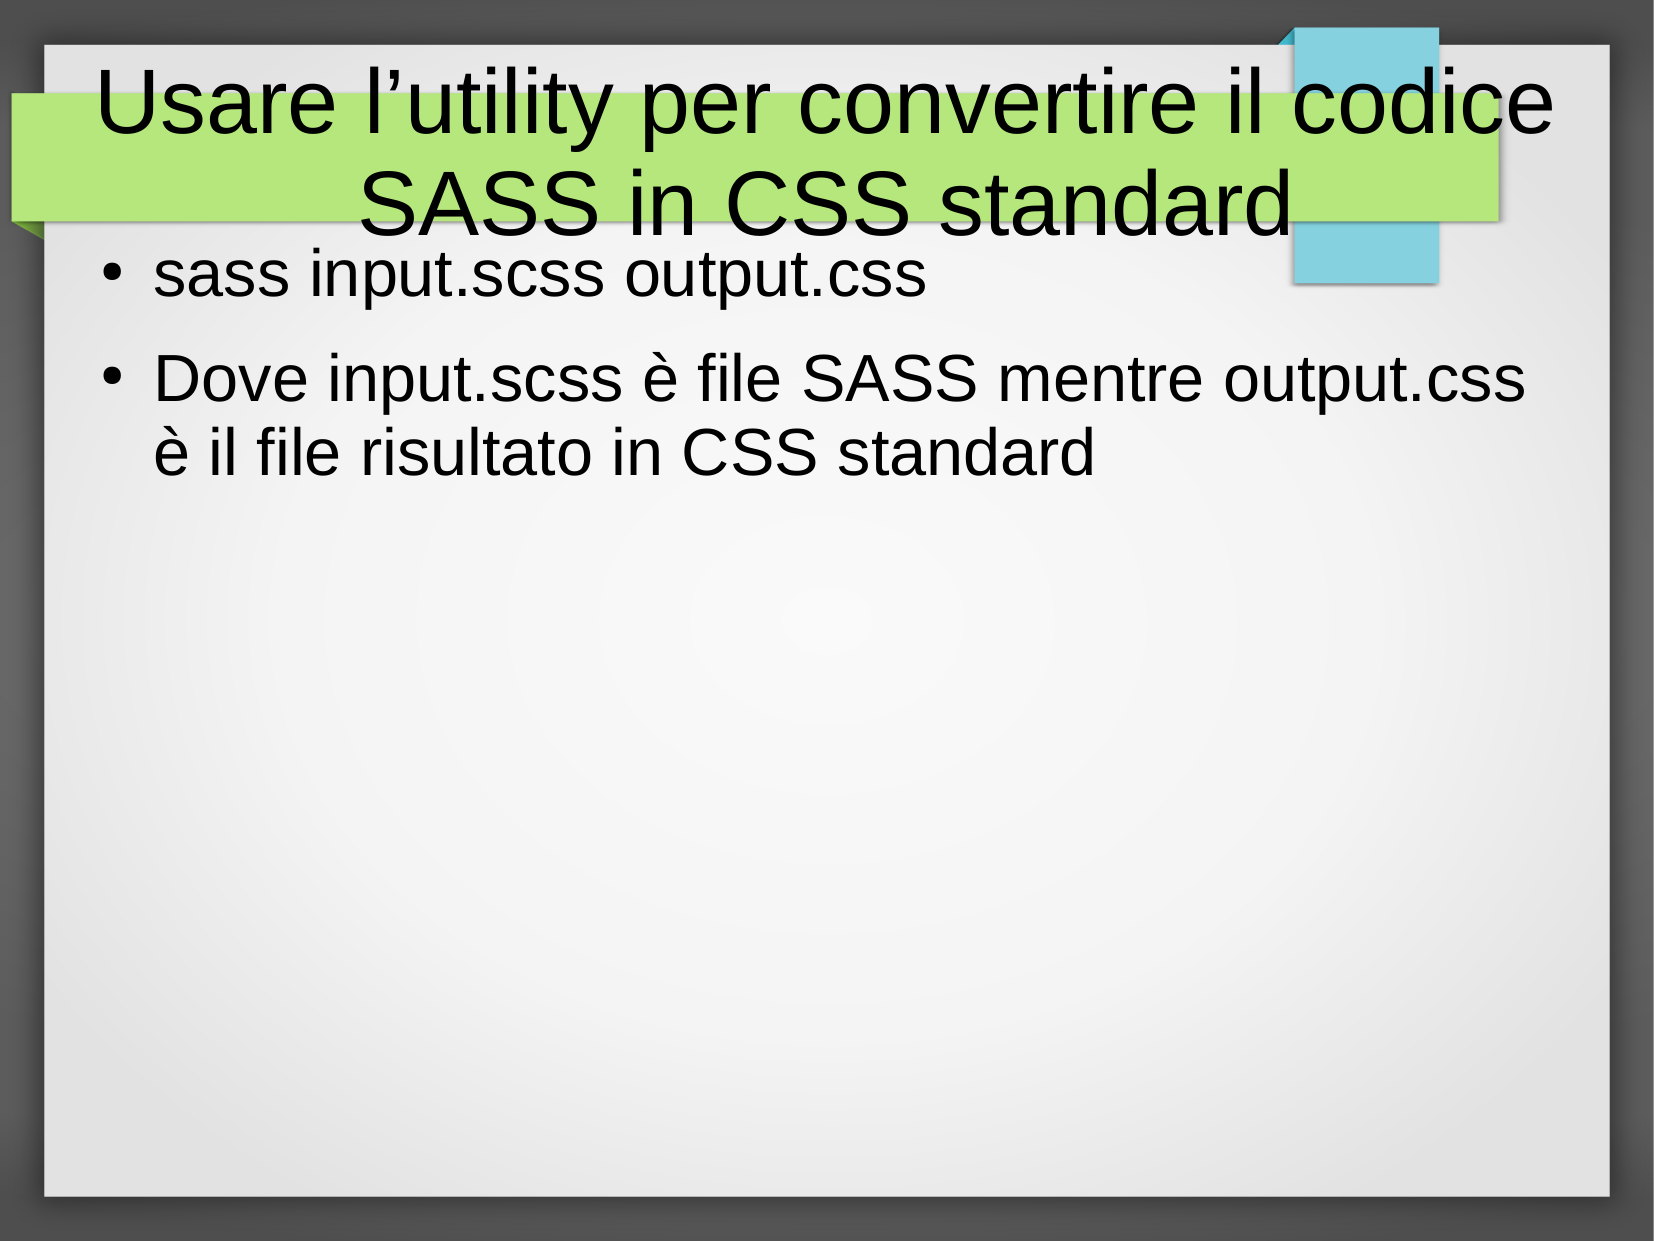

# Usare l’utility per convertire il codice SASS in CSS standard
sass input.scss output.css
Dove input.scss è file SASS mentre output.css è il file risultato in CSS standard